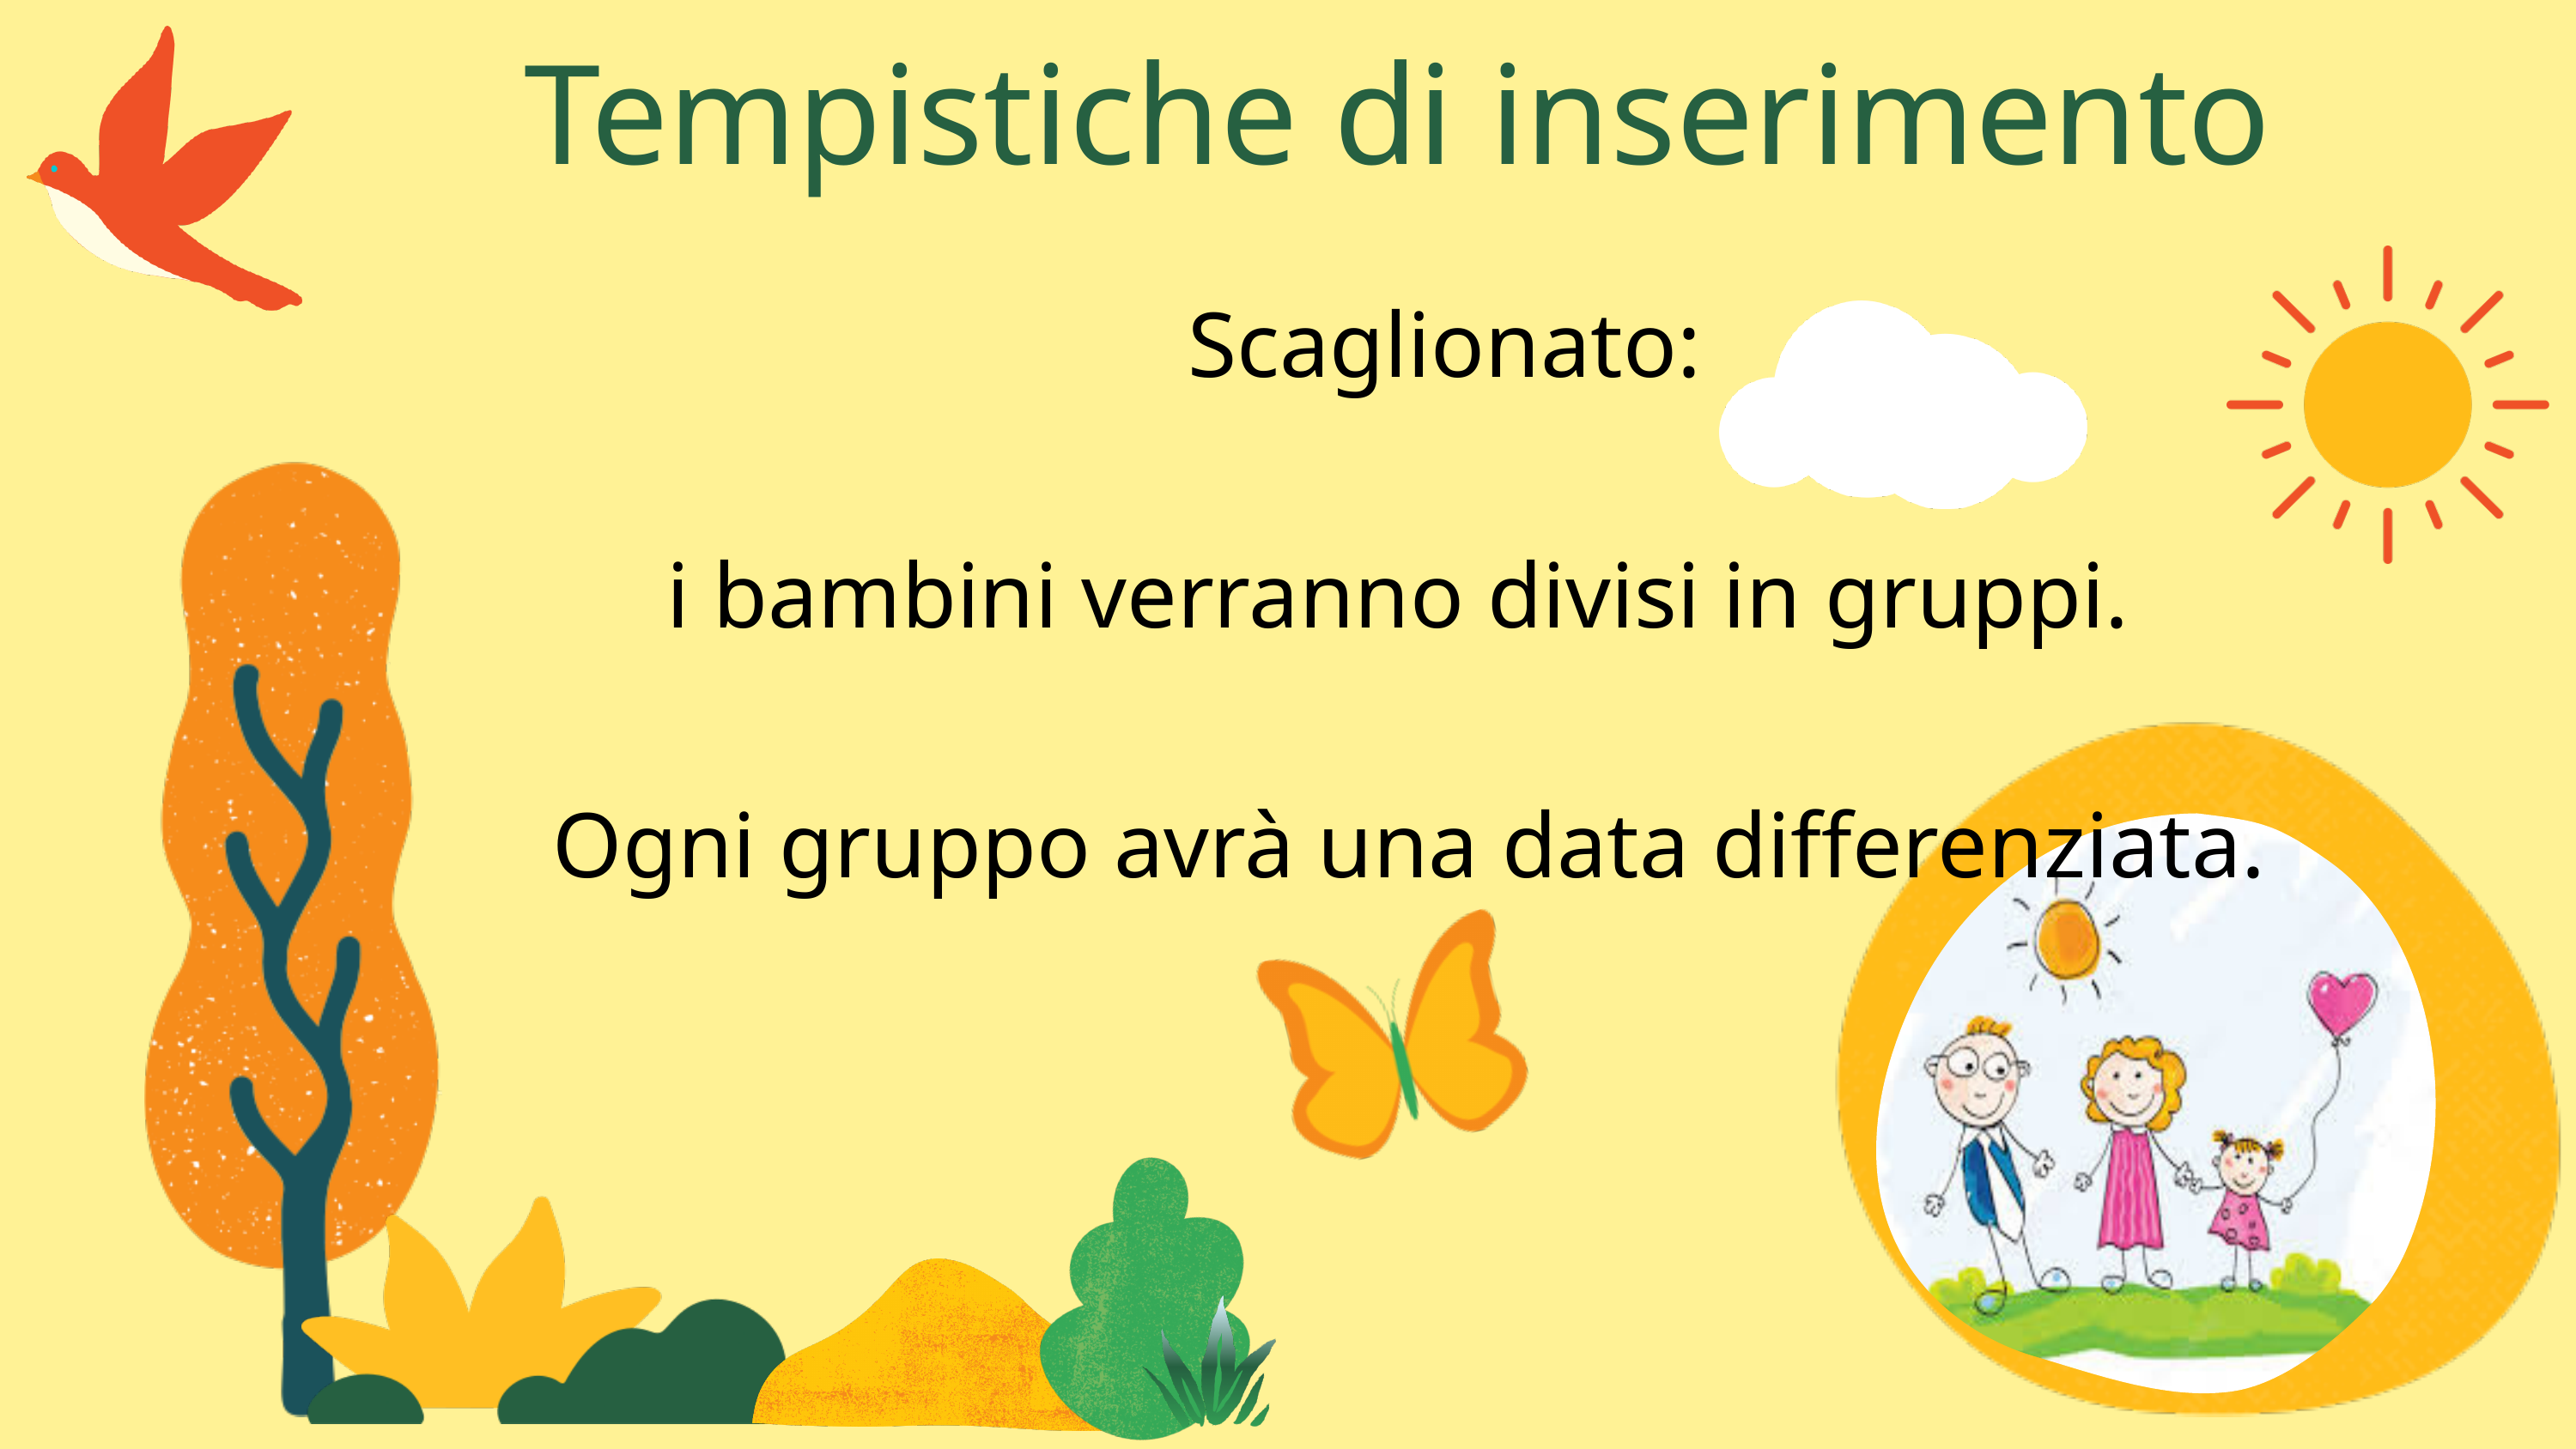

Tempistiche di inserimento
Scaglionato:
i bambini verranno divisi in gruppi.
Ogni gruppo avrà una data differenziata.